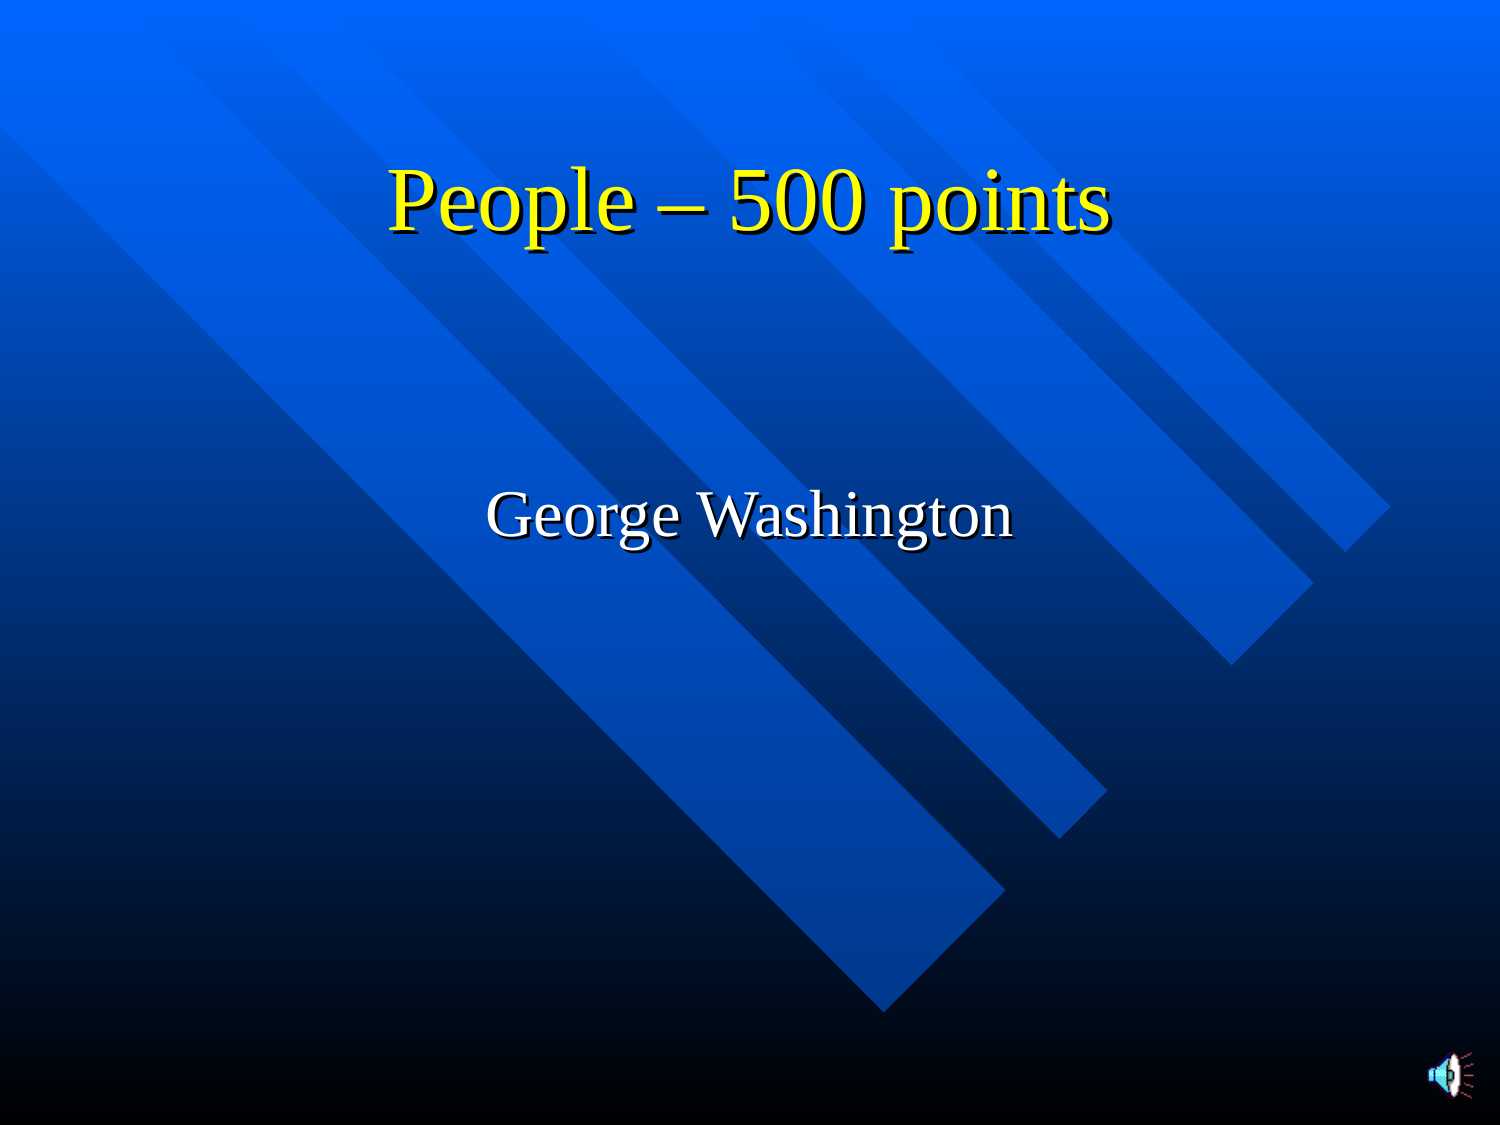

# People – 500 points
George Washington